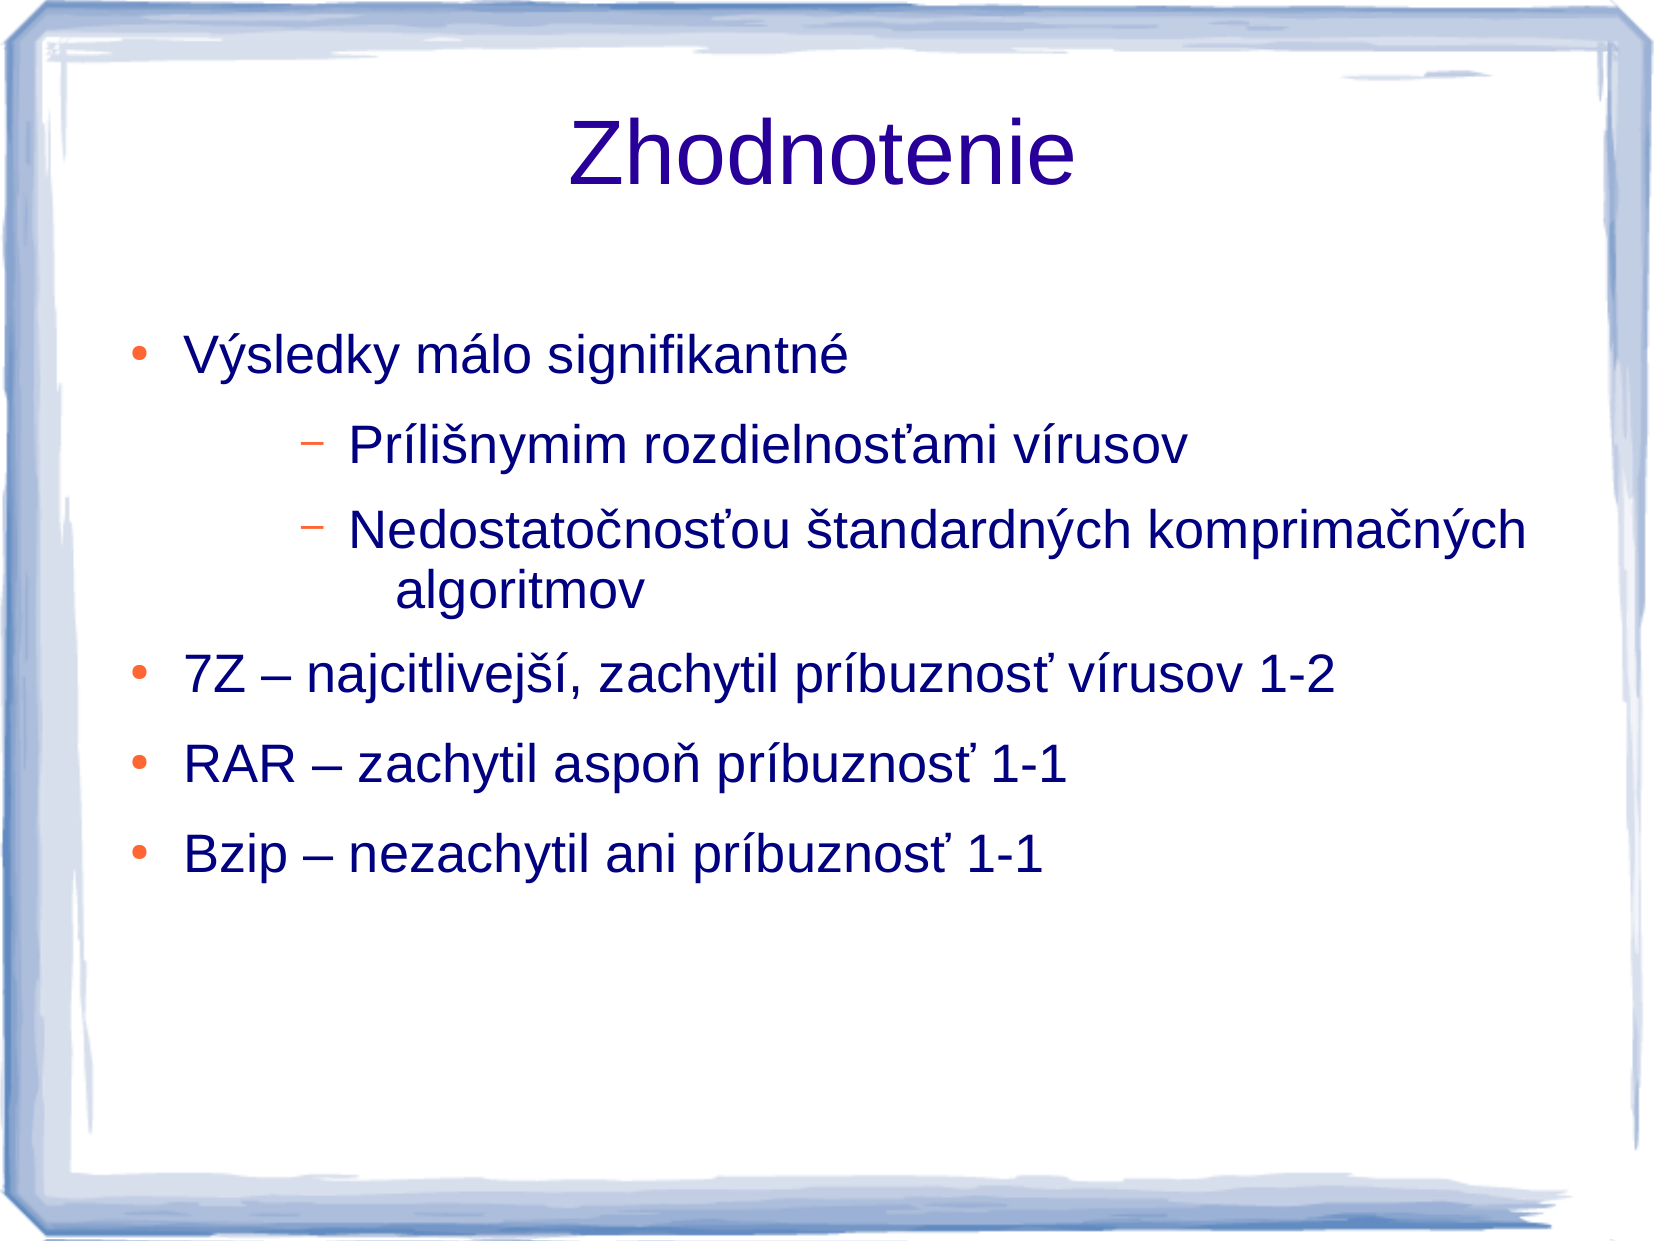

# Zhodnotenie
Výsledky málo signifikantné
Prílišnymim rozdielnosťami vírusov
Nedostatočnosťou štandardných komprimačných algoritmov
7Z – najcitlivejší, zachytil príbuznosť vírusov 1-2
RAR – zachytil aspoň príbuznosť 1-1
Bzip – nezachytil ani príbuznosť 1-1